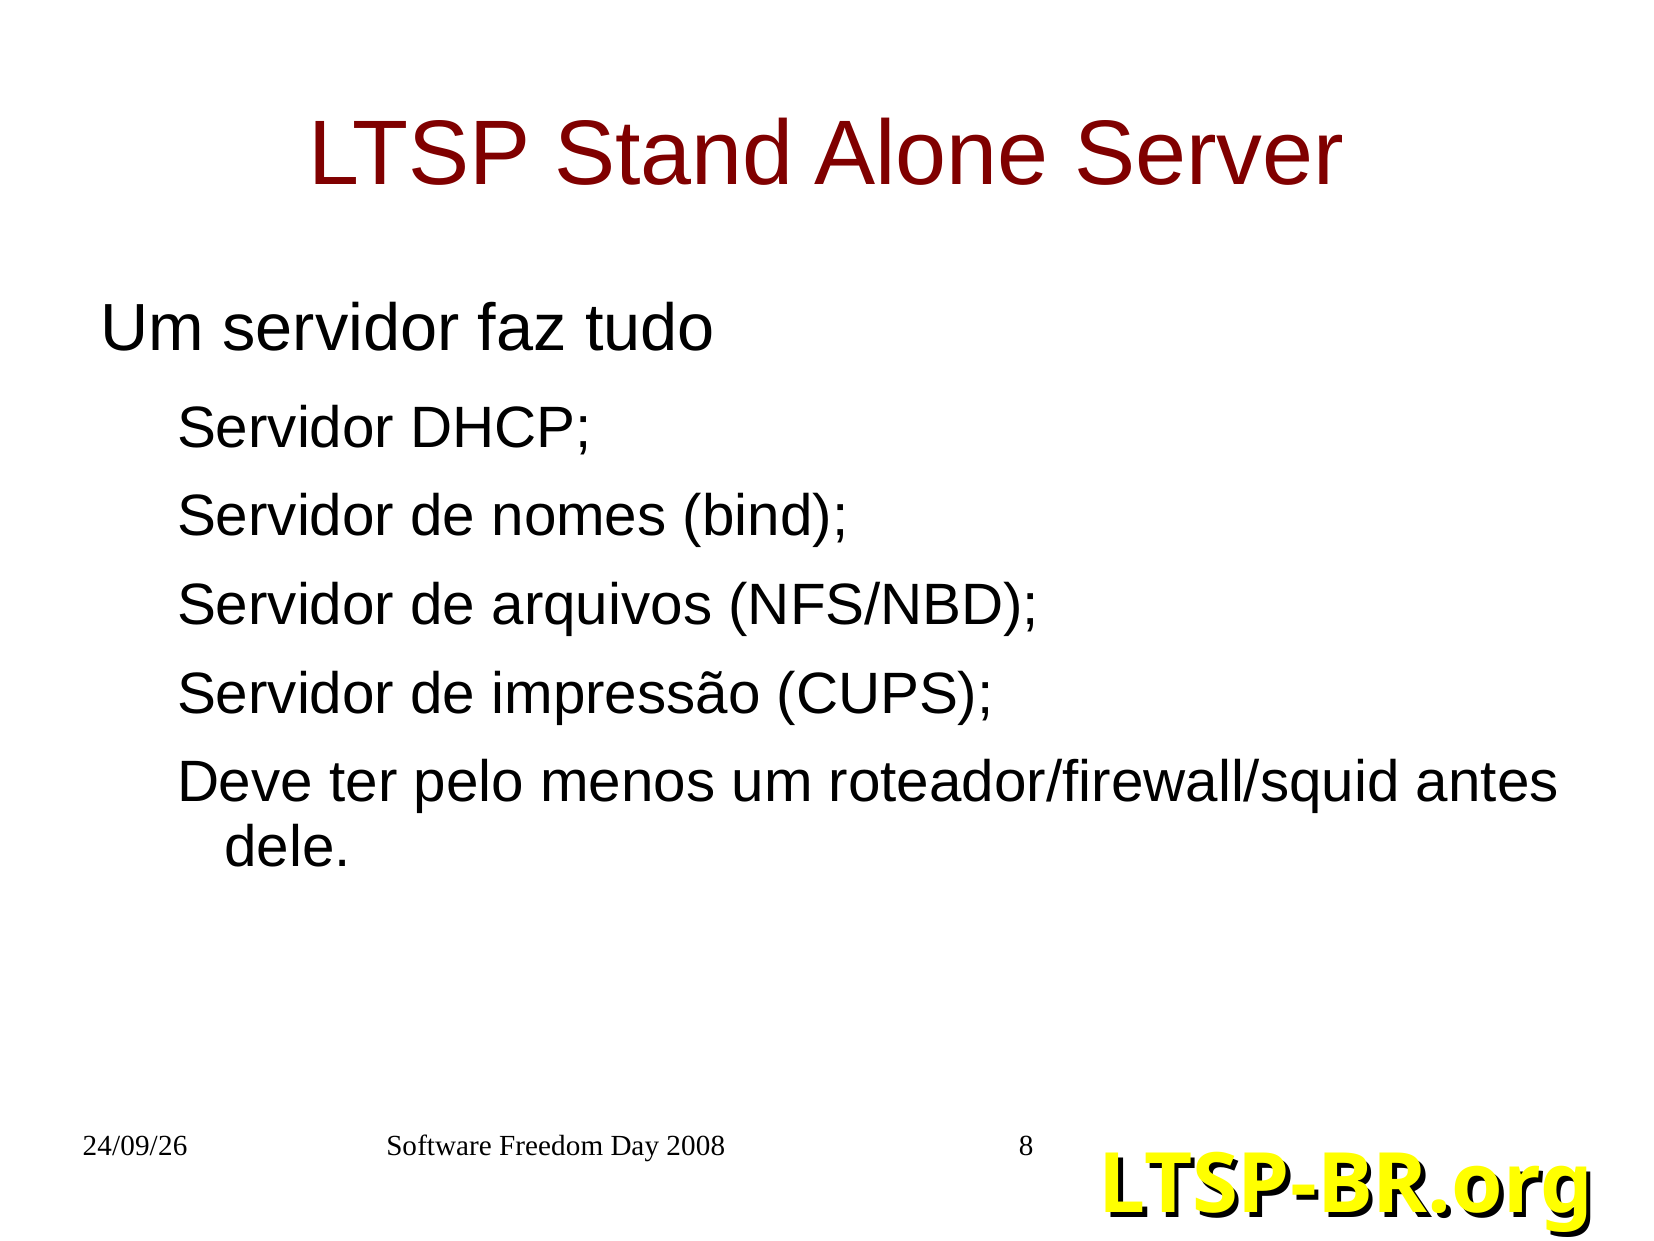

# LTSP Stand Alone Server
Um servidor faz tudo
Servidor DHCP;
Servidor de nomes (bind);
Servidor de arquivos (NFS/NBD);
Servidor de impressão (CUPS);
Deve ter pelo menos um roteador/firewall/squid antes dele.
Software Freedom Day 2008
8